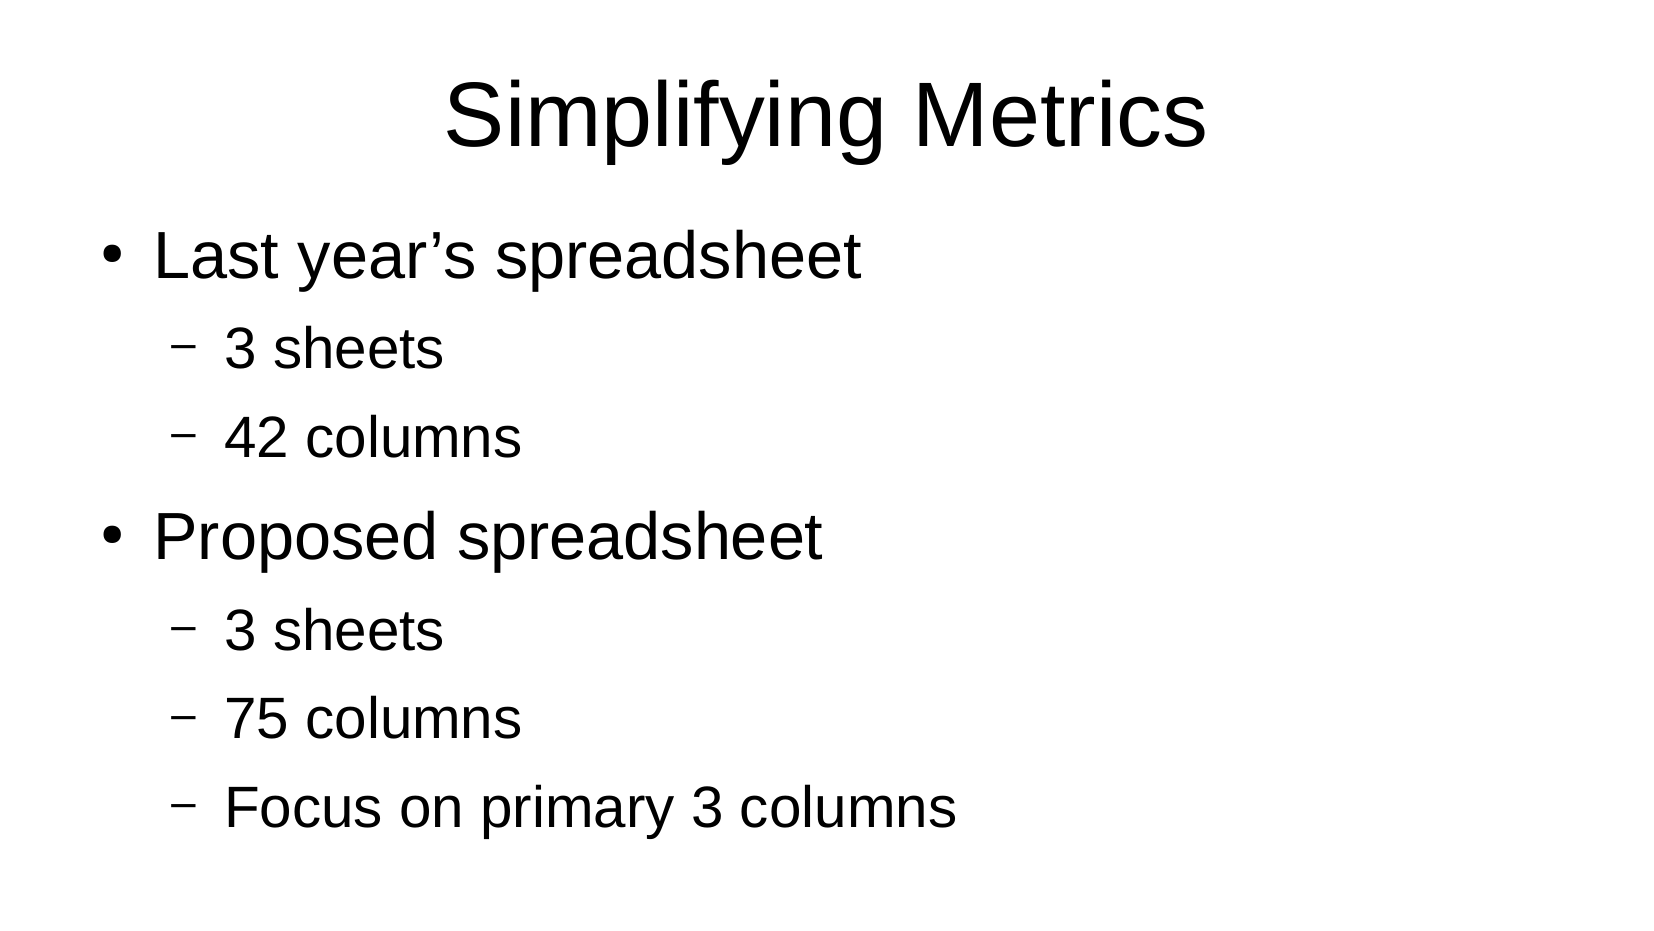

# Simplifying Metrics
Last year’s spreadsheet
3 sheets
42 columns
Proposed spreadsheet
3 sheets
75 columns
Focus on primary 3 columns